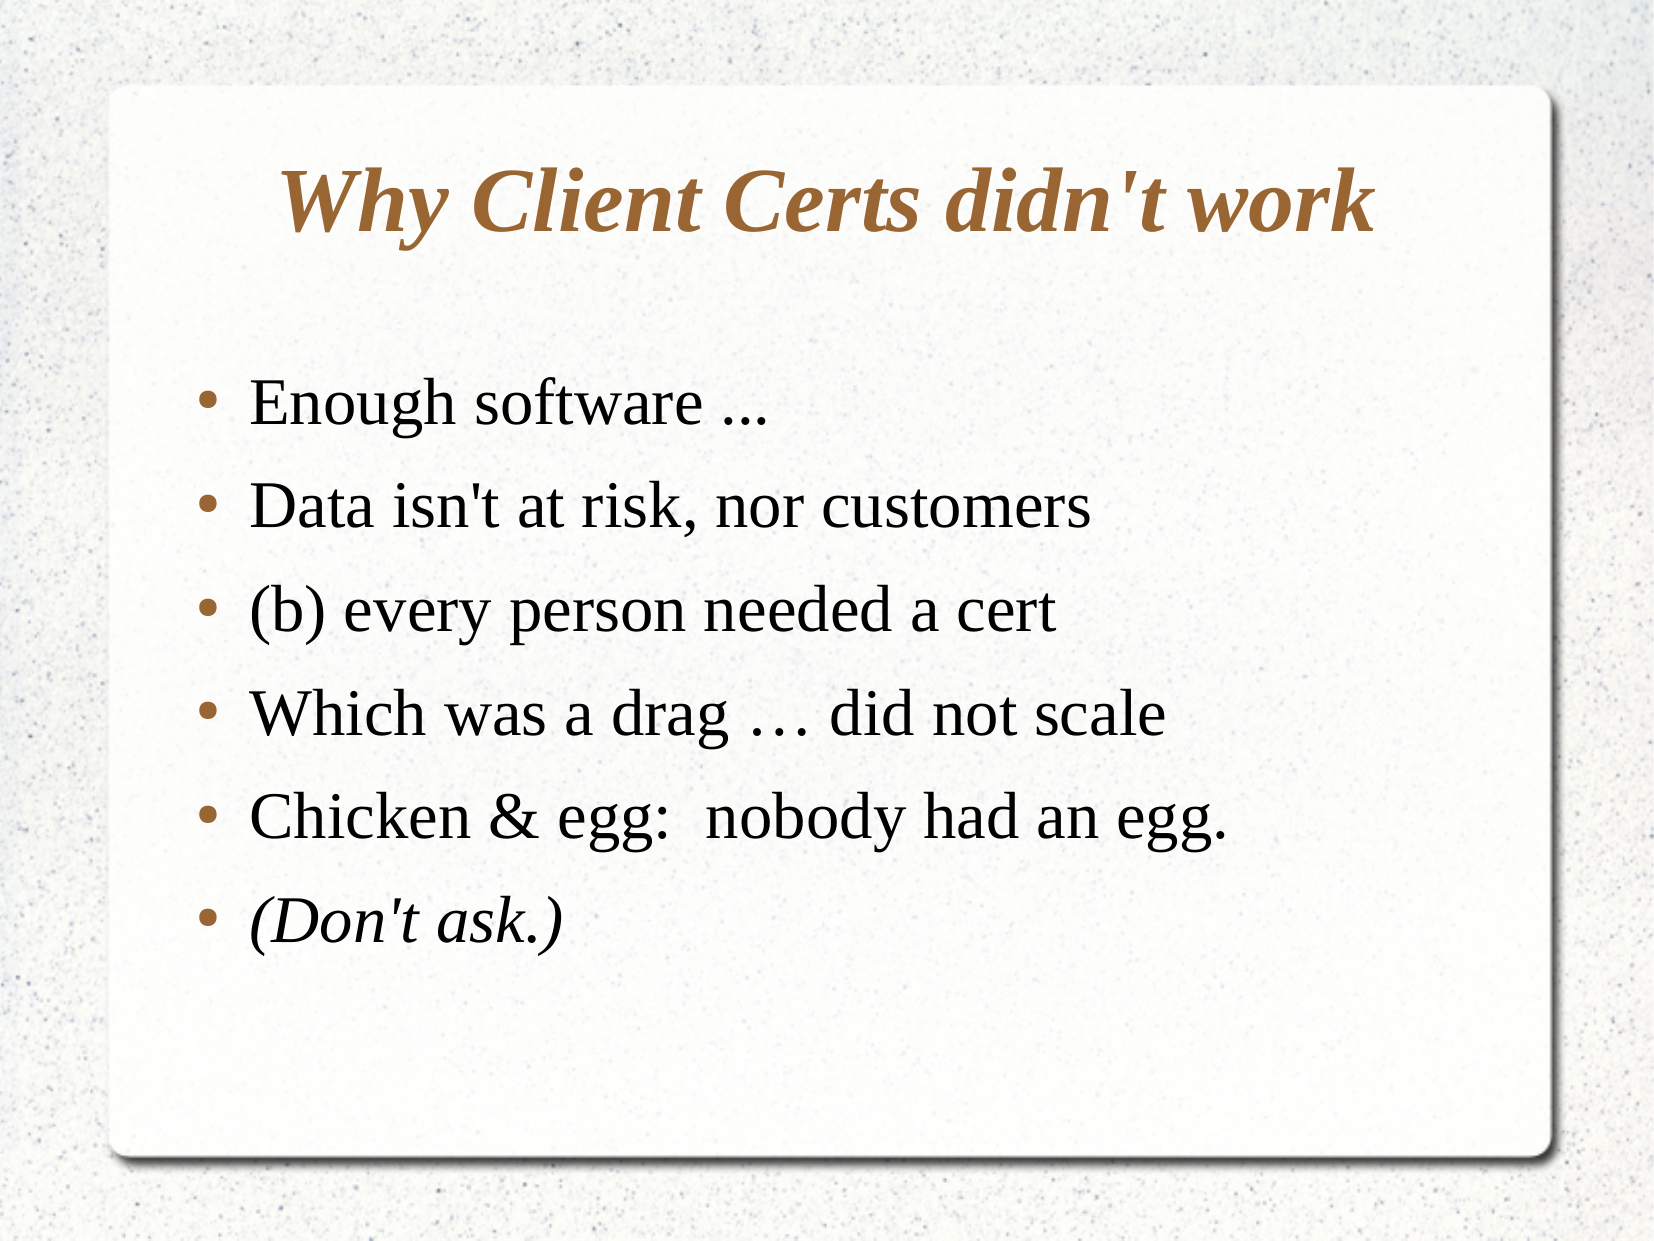

# Why Client Certs didn't work
Enough software ...
Data isn't at risk, nor customers
(b) every person needed a cert
Which was a drag … did not scale
Chicken & egg: nobody had an egg.
(Don't ask.)